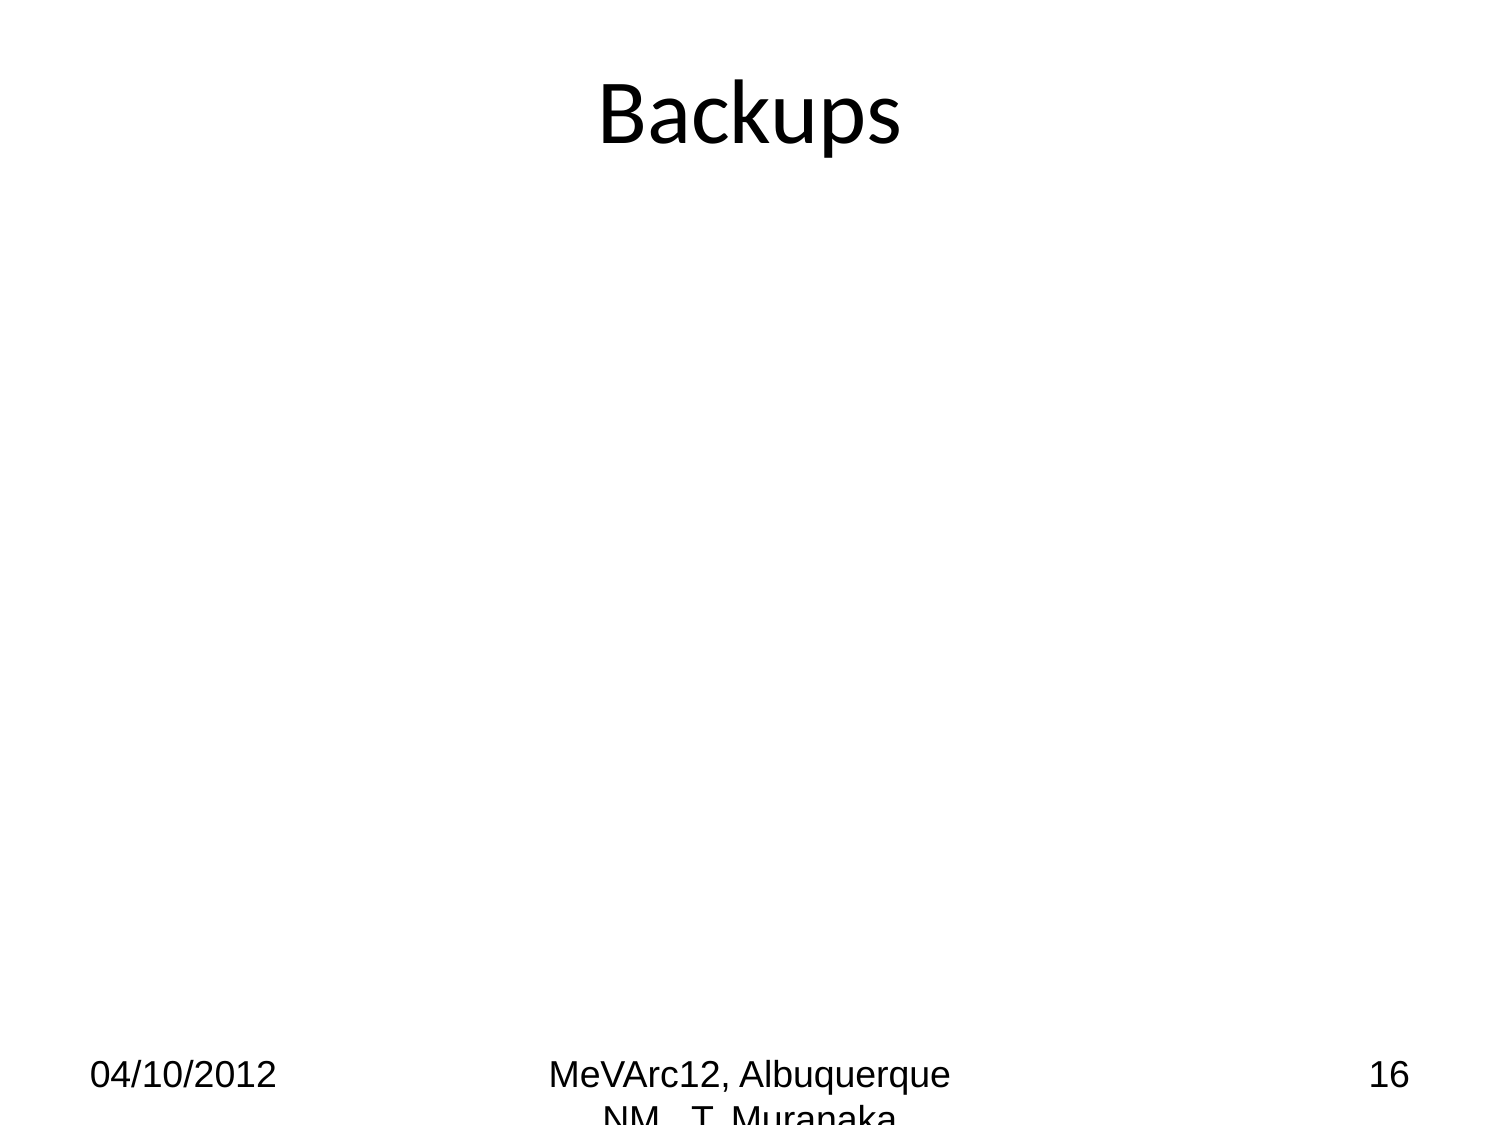

Backups
04/10/2012
MeVArc12, Albuquerque NM, T. Muranaka